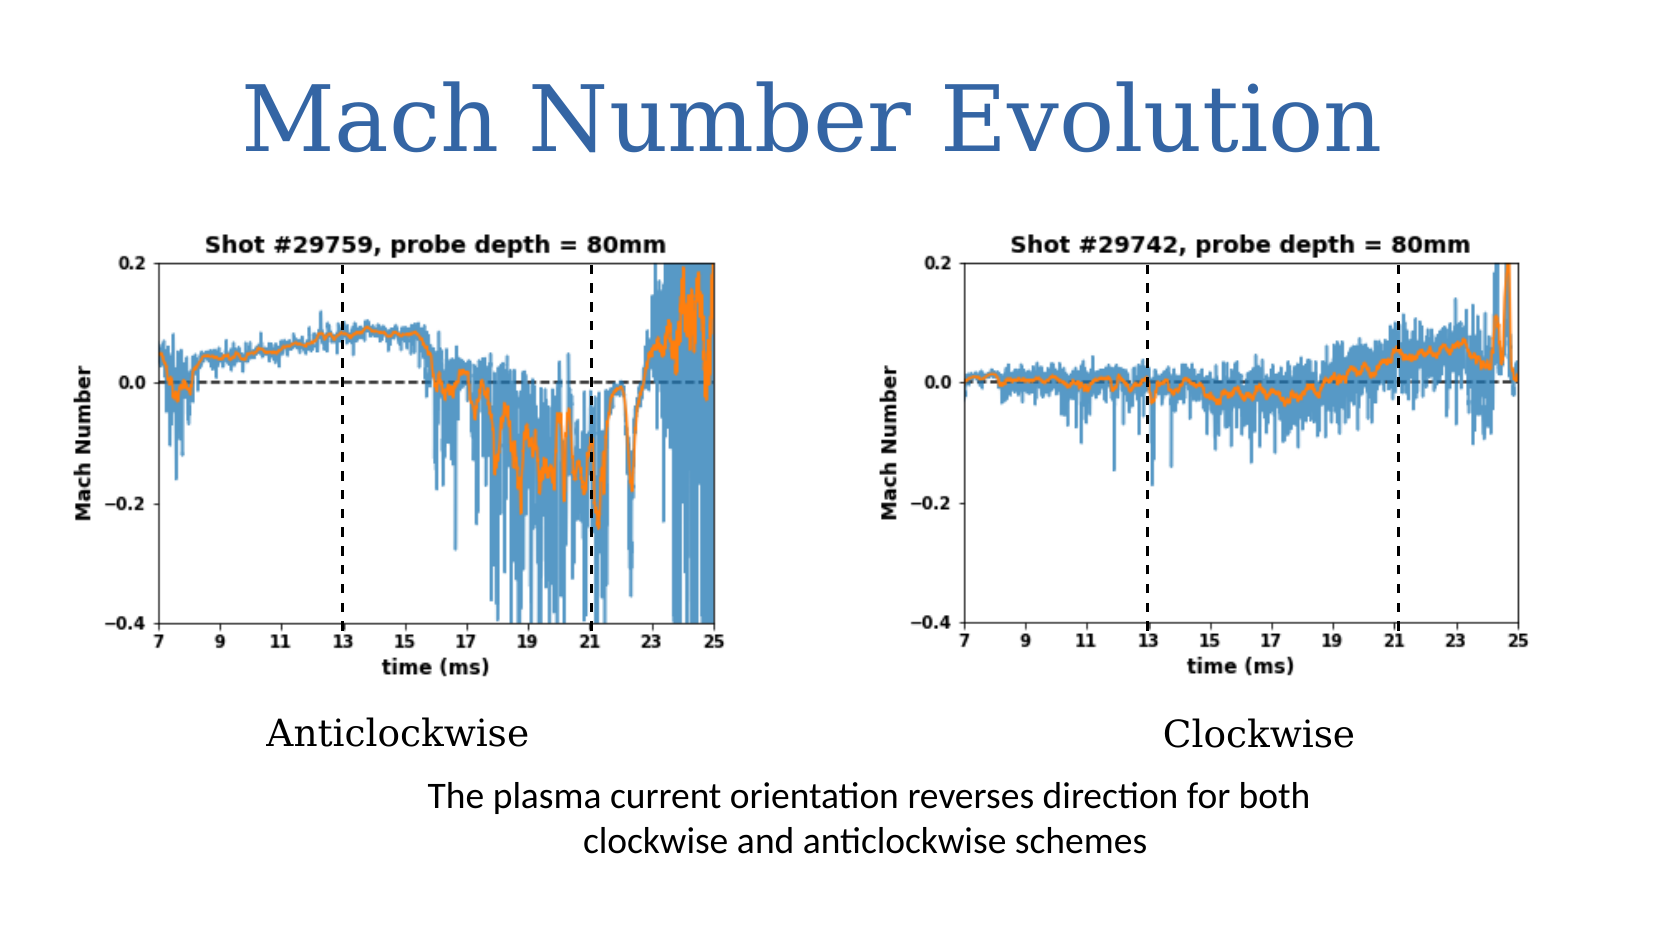

# Mach Number Evolution
Anticlockwise
Clockwise
The plasma current orientation reverses direction for both clockwise and anticlockwise schemes